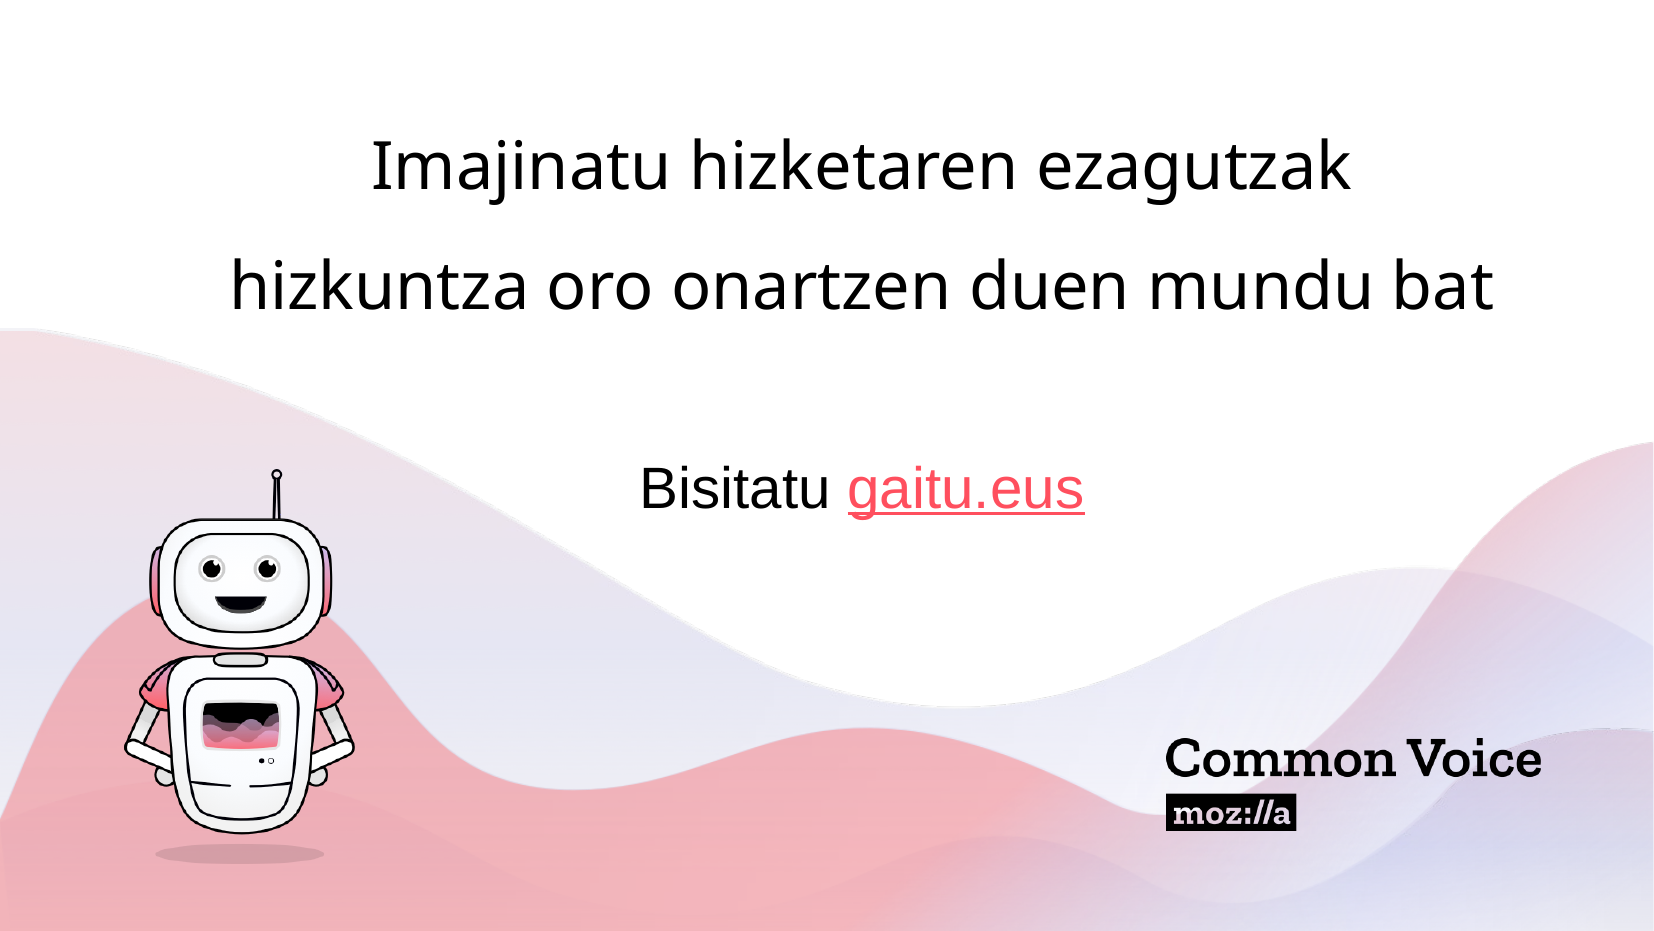

# Imajinatu hizketaren ezagutzak
hizkuntza oro onartzen duen mundu bat
Bisitatu gaitu.eus